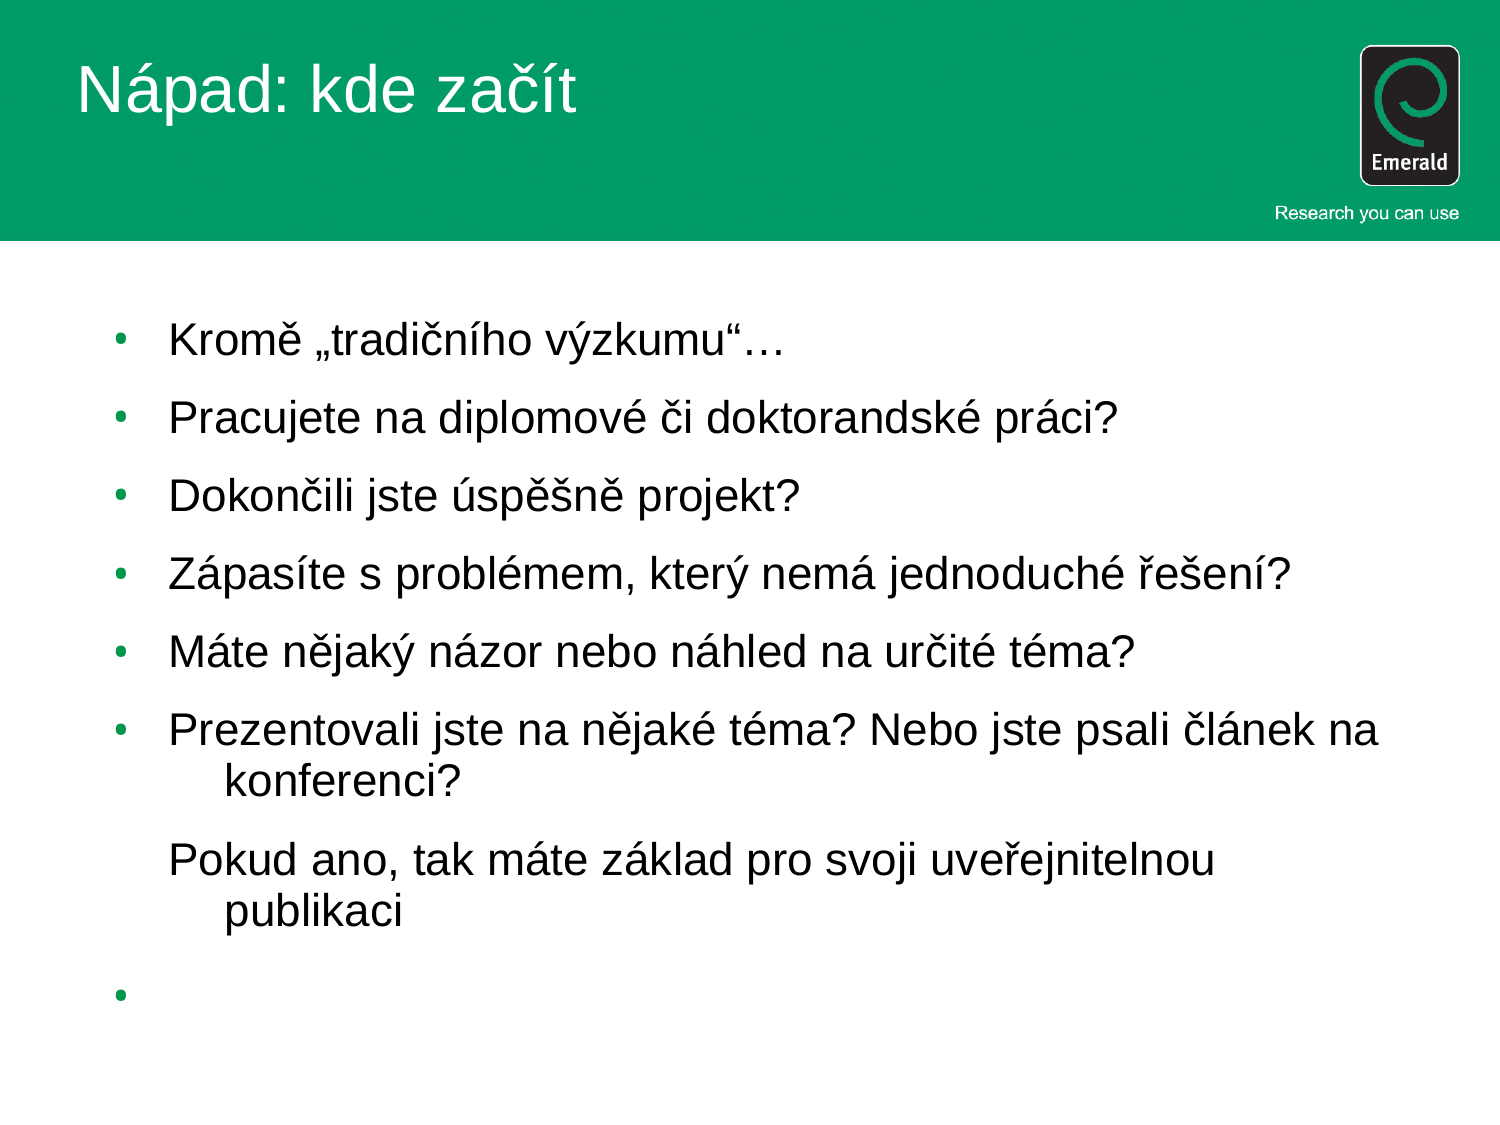

# Nápad: kde začít
Kromě „tradičního výzkumu“…
Pracujete na diplomové či doktorandské práci?
Dokončili jste úspěšně projekt?
Zápasíte s problémem, který nemá jednoduché řešení?
Máte nějaký názor nebo náhled na určité téma?
Prezentovali jste na nějaké téma? Nebo jste psali článek na konferenci?
Pokud ano, tak máte základ pro svoji uveřejnitelnou publikaci